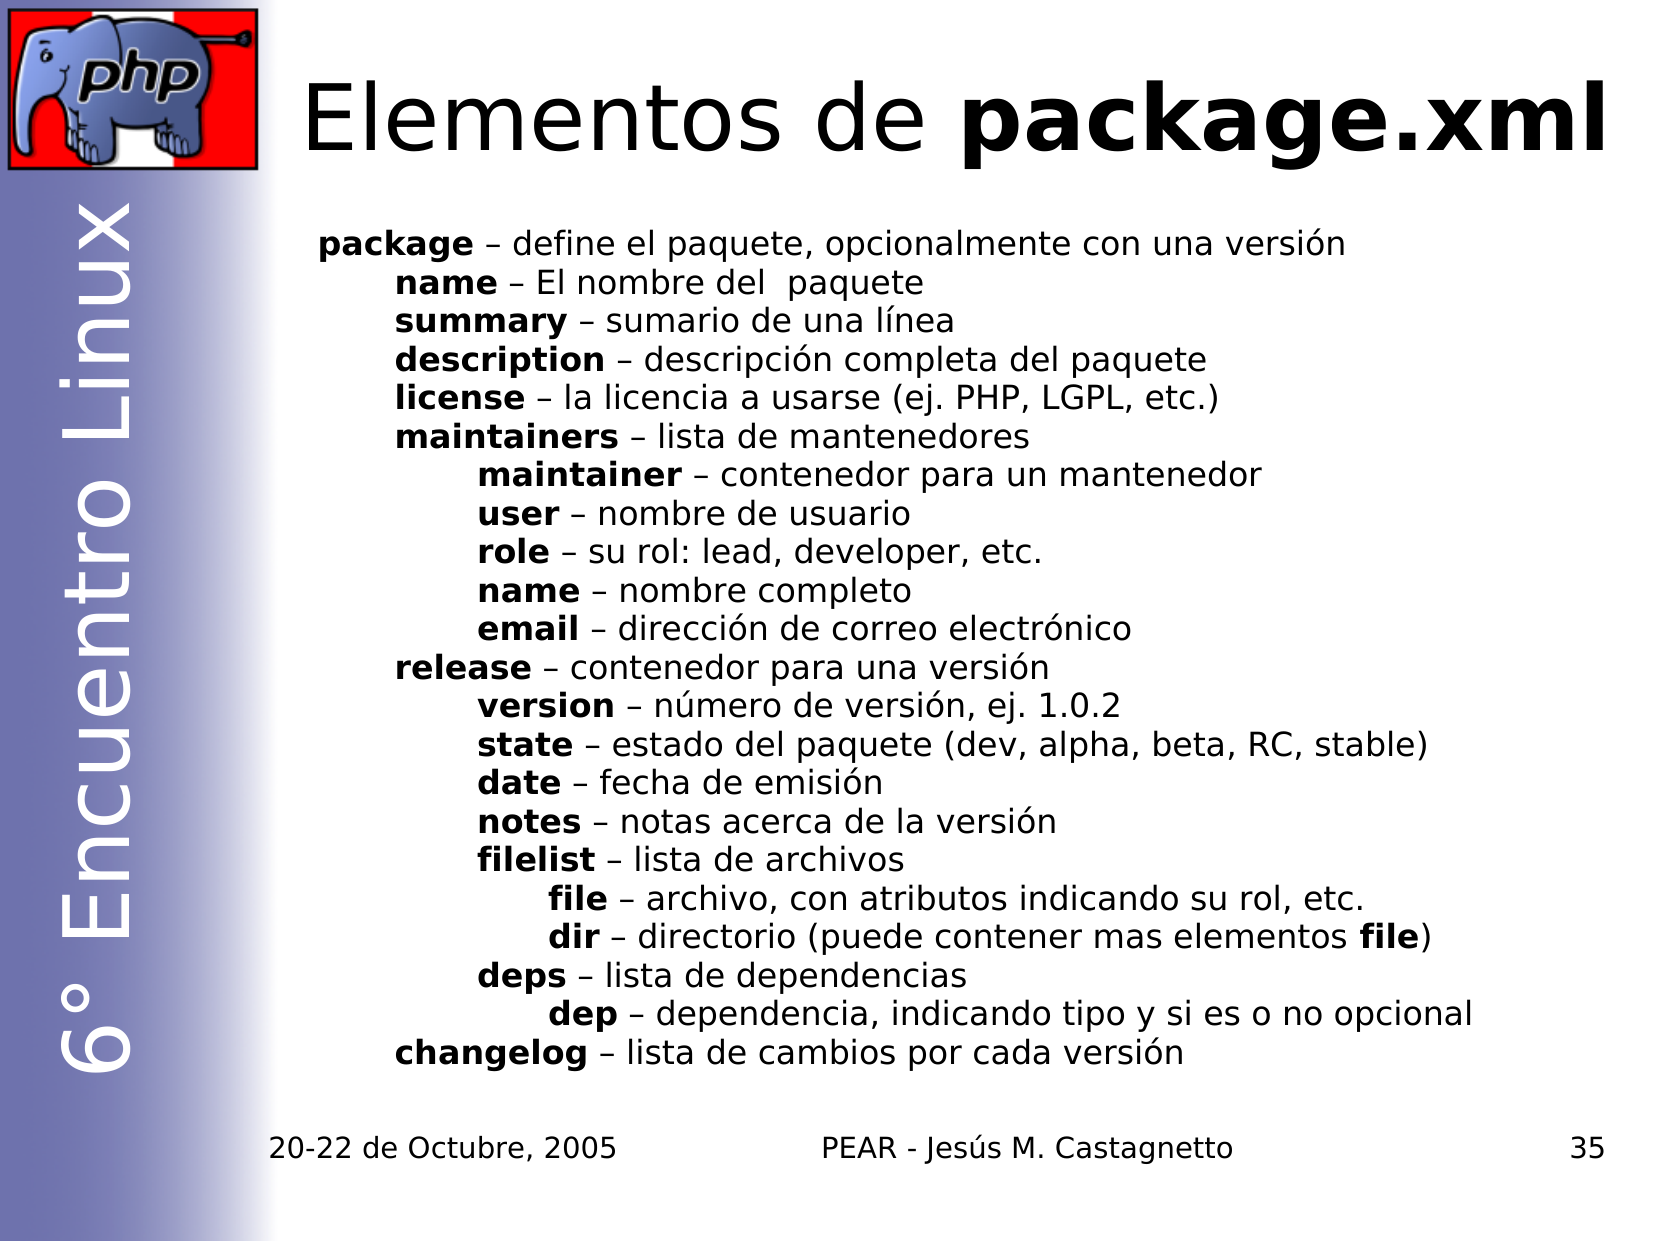

# Elementos de package.xml
package – define el paquete, opcionalmente con una versión
name – El nombre del paquete
summary – sumario de una línea
description – descripción completa del paquete
license – la licencia a usarse (ej. PHP, LGPL, etc.)
maintainers – lista de mantenedores
maintainer – contenedor para un mantenedor
user – nombre de usuario
role – su rol: lead, developer, etc.
name – nombre completo
email – dirección de correo electrónico
release – contenedor para una versión
version – número de versión, ej. 1.0.2
state – estado del paquete (dev, alpha, beta, RC, stable)
date – fecha de emisión
notes – notas acerca de la versión
filelist – lista de archivos
file – archivo, con atributos indicando su rol, etc.
dir – directorio (puede contener mas elementos file)
deps – lista de dependencias
dep – dependencia, indicando tipo y si es o no opcional
changelog – lista de cambios por cada versión
20-22 de Octubre, 2005
PEAR - Jesús M. Castagnetto
35